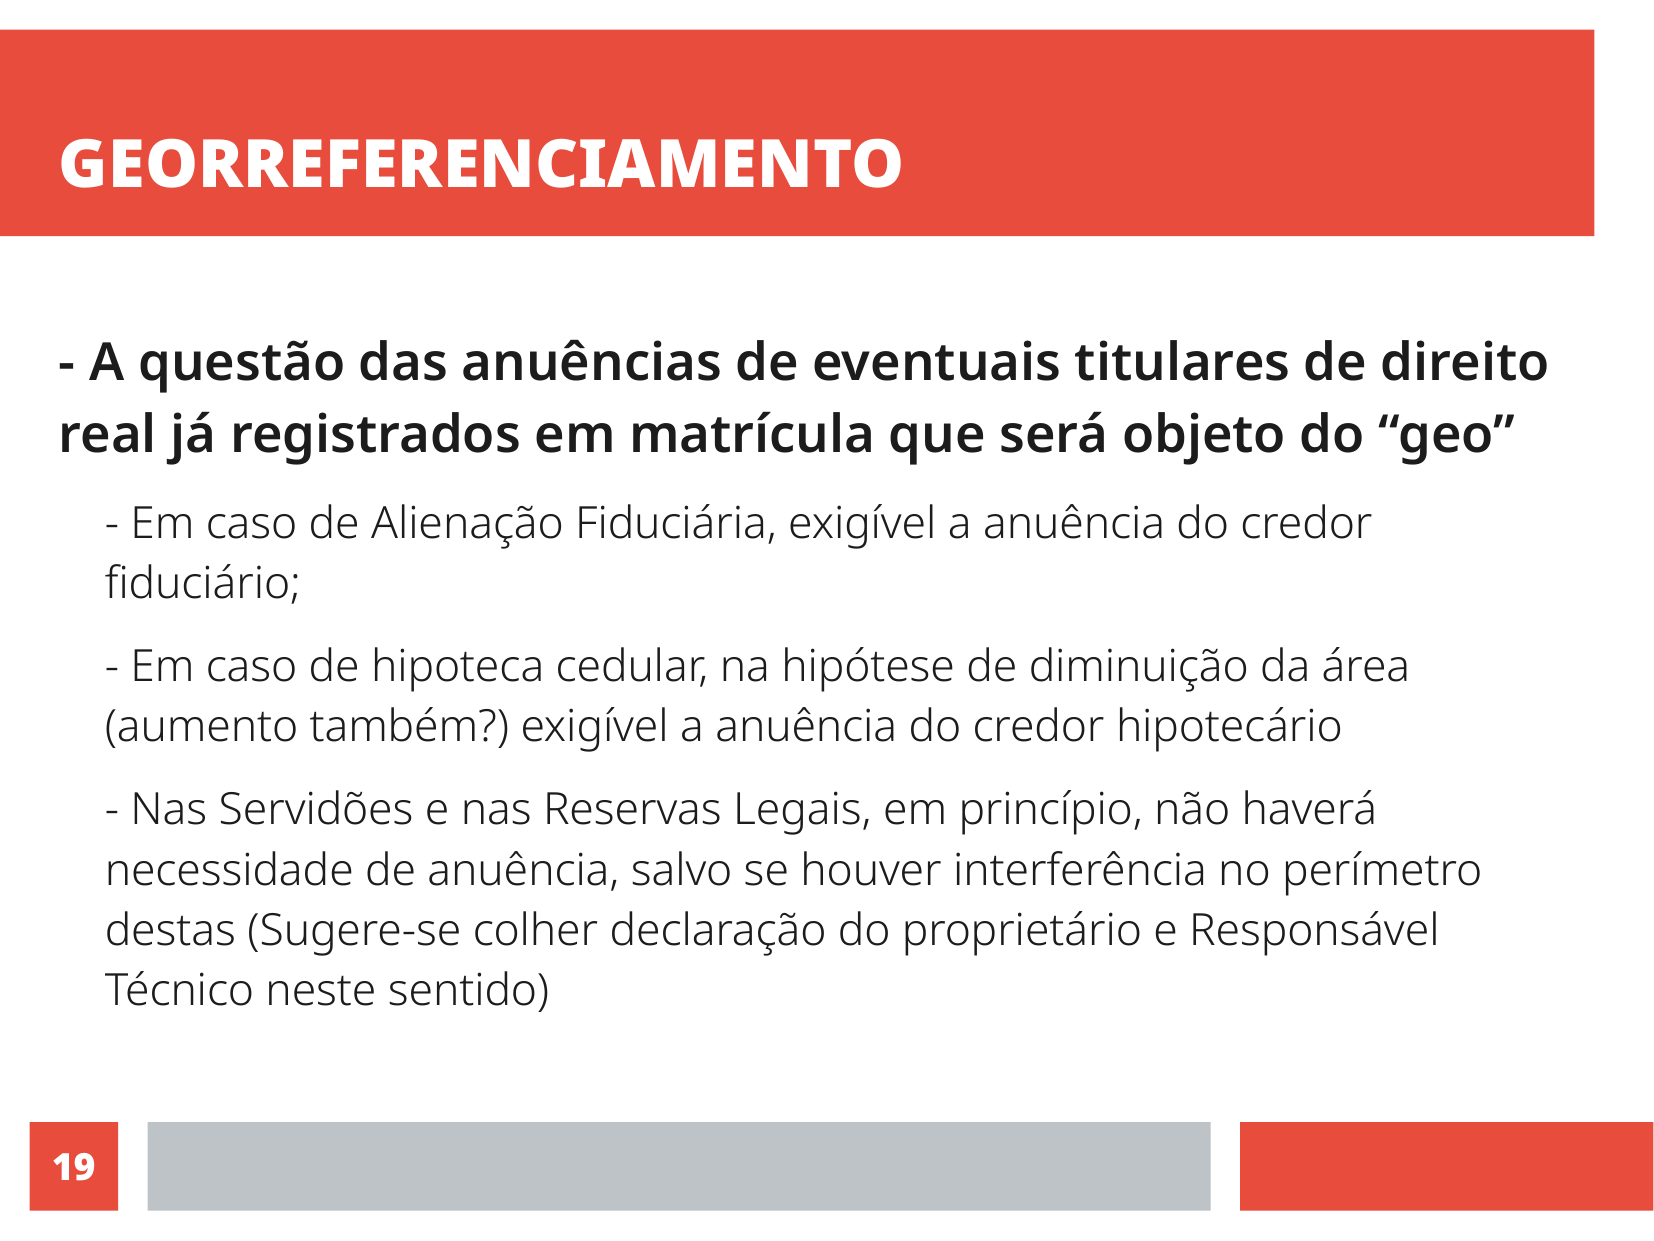

# GEORREFERENCIAMENTO
- A questão das anuências de eventuais titulares de direito real já registrados em matrícula que será objeto do “geo”
- Em caso de Alienação Fiduciária, exigível a anuência do credor fiduciário;
- Em caso de hipoteca cedular, na hipótese de diminuição da área (aumento também?) exigível a anuência do credor hipotecário
- Nas Servidões e nas Reservas Legais, em princípio, não haverá necessidade de anuência, salvo se houver interferência no perímetro destas (Sugere-se colher declaração do proprietário e Responsável Técnico neste sentido)
19